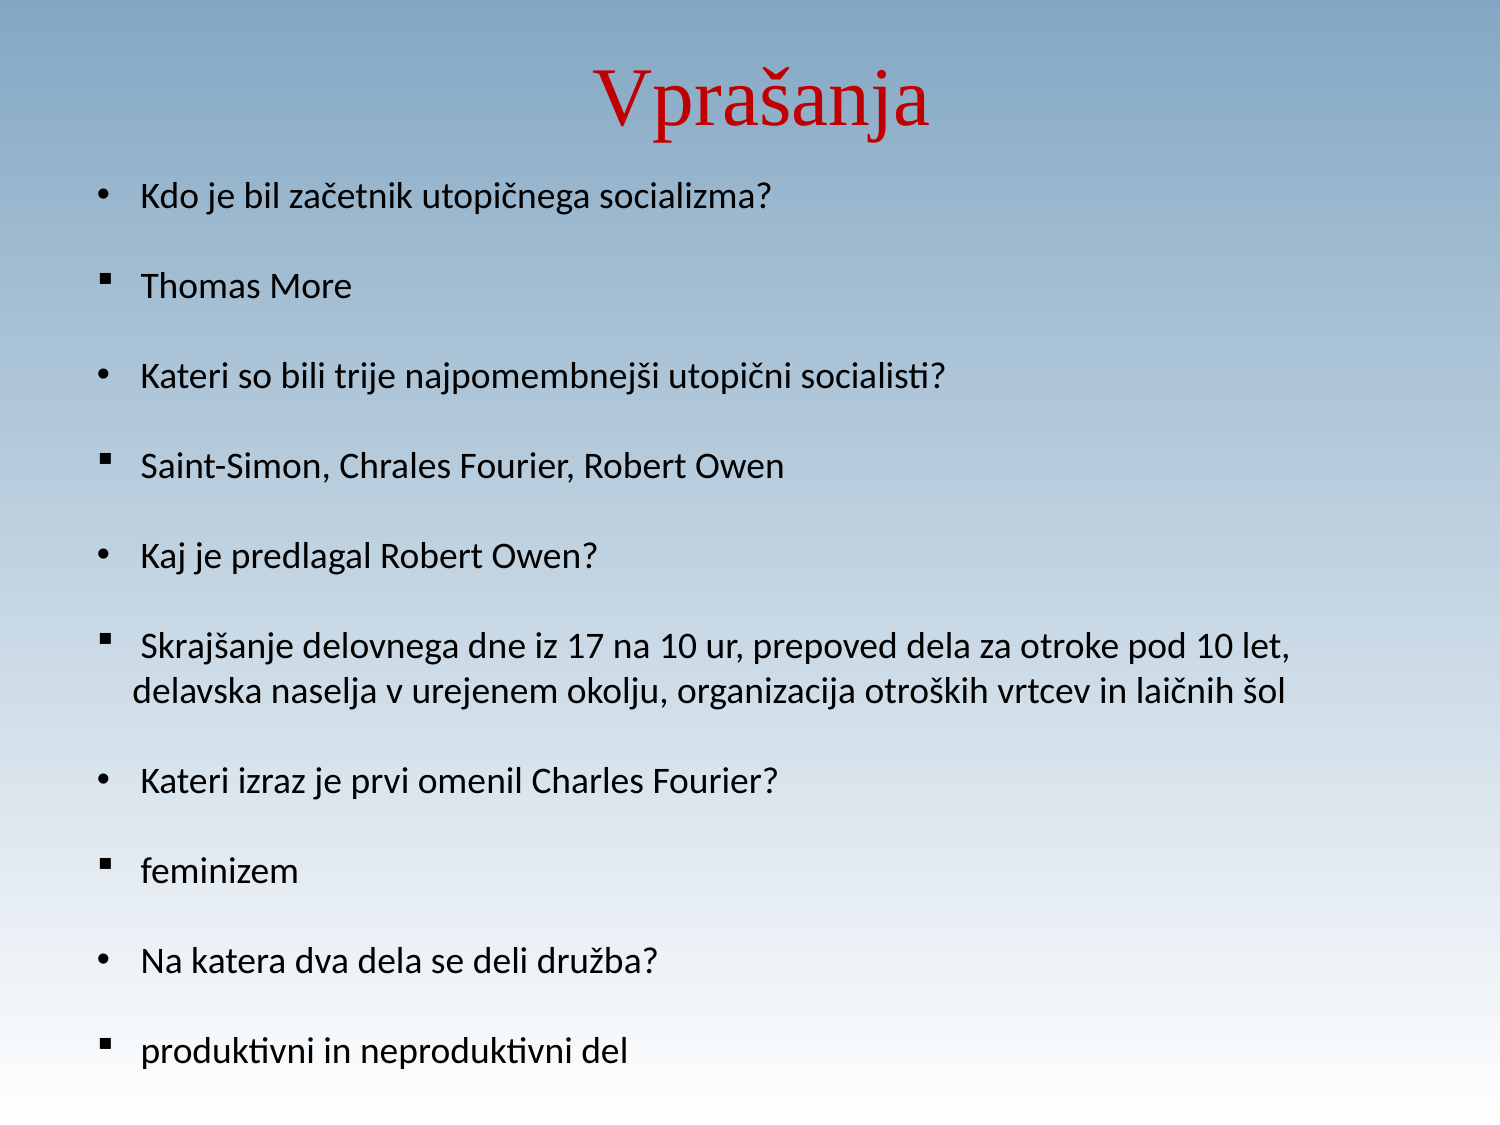

Vprašanja
 Kdo je bil začetnik utopičnega socializma?
 Thomas More
 Kateri so bili trije najpomembnejši utopični socialisti?
 Saint-Simon, Chrales Fourier, Robert Owen
 Kaj je predlagal Robert Owen?
 Skrajšanje delovnega dne iz 17 na 10 ur, prepoved dela za otroke pod 10 let, delavska naselja v urejenem okolju, organizacija otroških vrtcev in laičnih šol
 Kateri izraz je prvi omenil Charles Fourier?
 feminizem
 Na katera dva dela se deli družba?
 produktivni in neproduktivni del